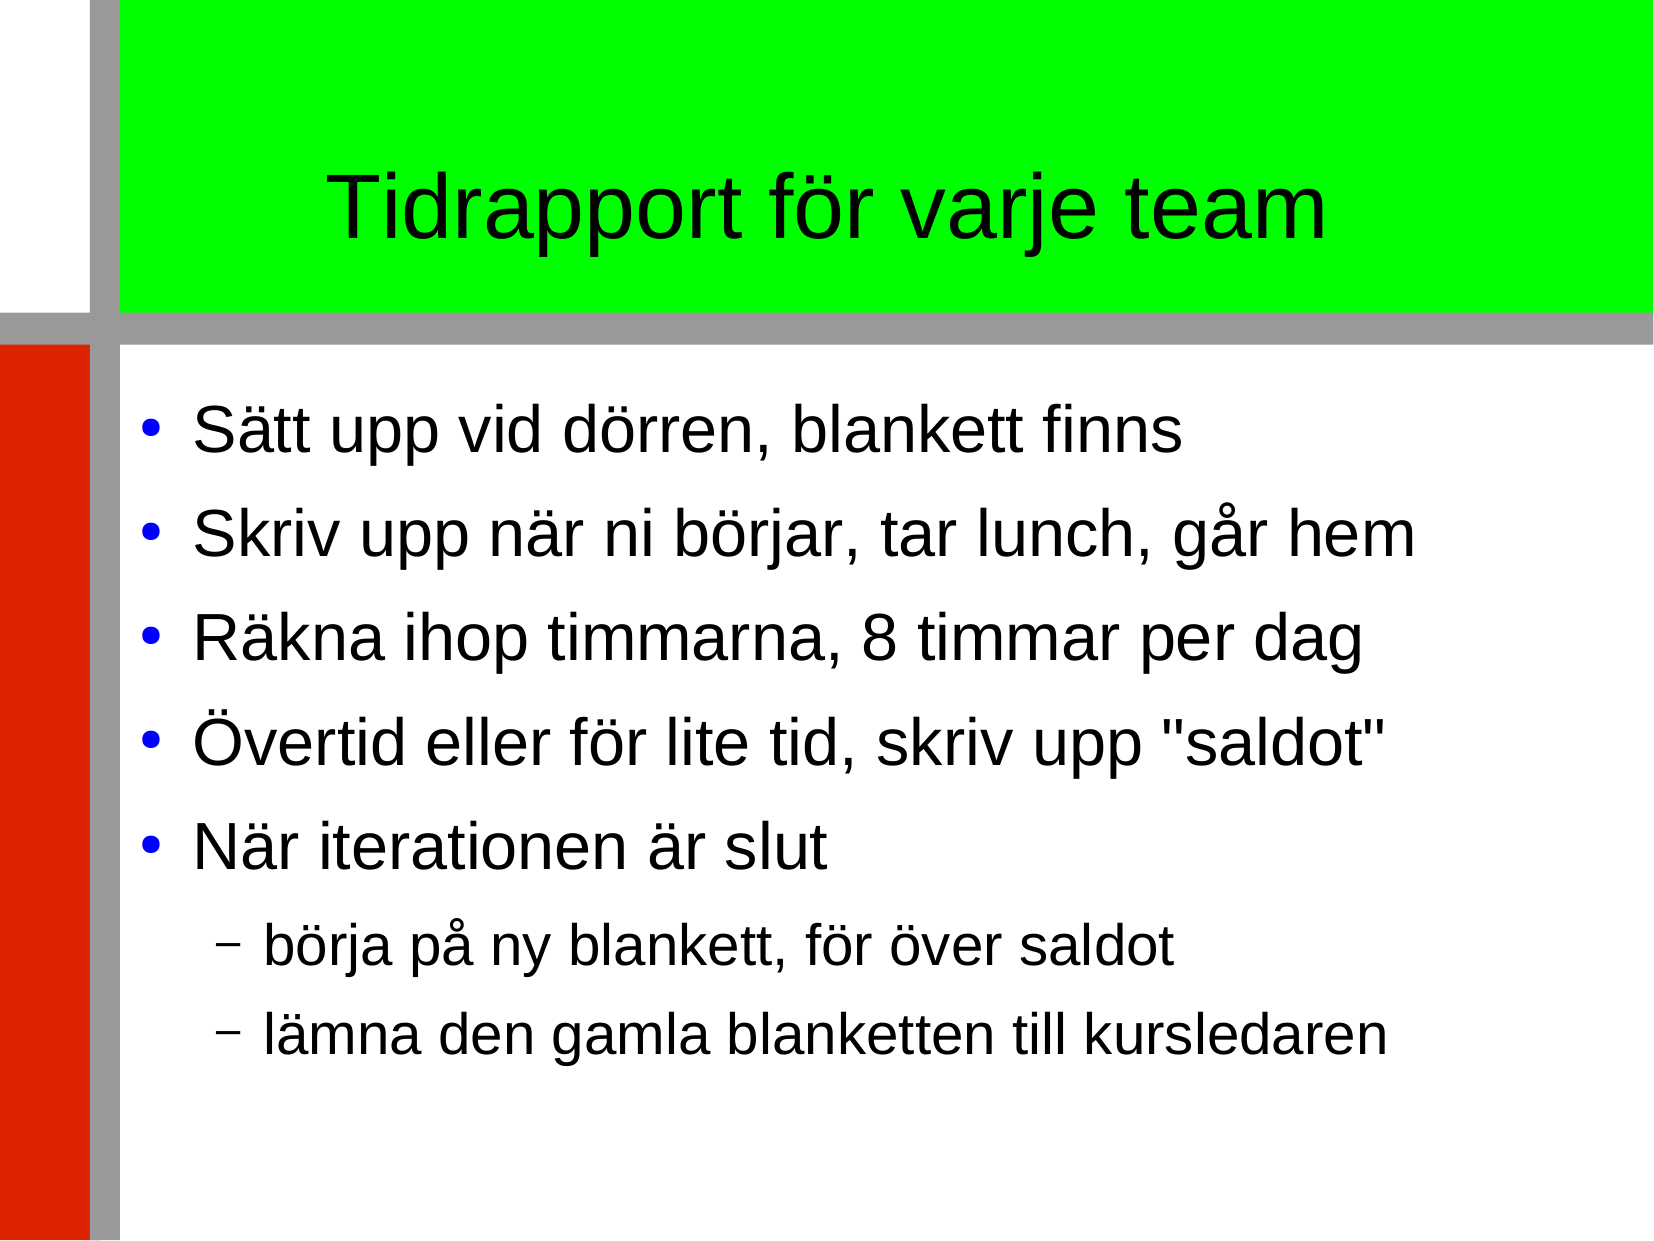

# Tidrapport för varje team
Sätt upp vid dörren, blankett finns
Skriv upp när ni börjar, tar lunch, går hem
Räkna ihop timmarna, 8 timmar per dag
Övertid eller för lite tid, skriv upp "saldot"
När iterationen är slut
börja på ny blankett, för över saldot
lämna den gamla blanketten till kursledaren